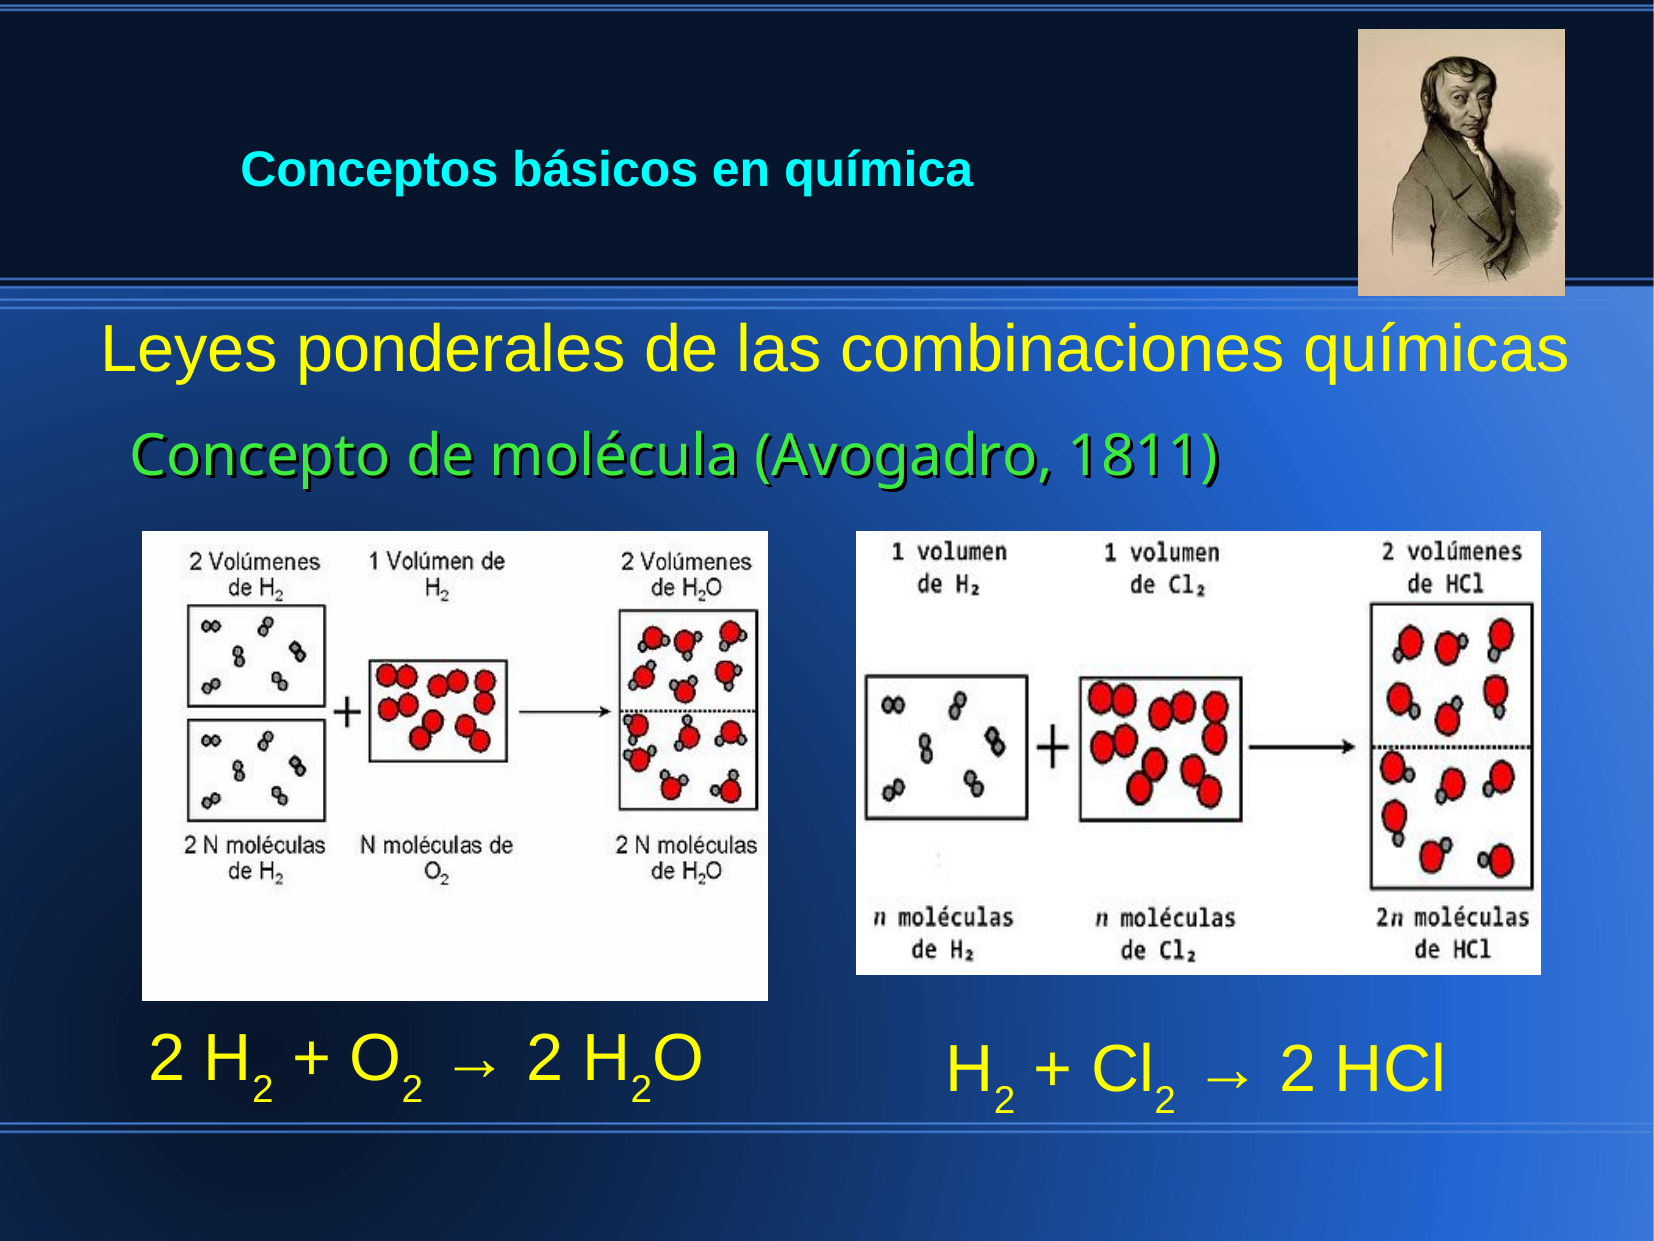

Conceptos básicos en química
# Leyes ponderales de las combinaciones químicas
Concepto de molécula (Avogadro, 1811)
 2 H2 + O2 → 2 H2O
 H2 + Cl2 → 2 HCl